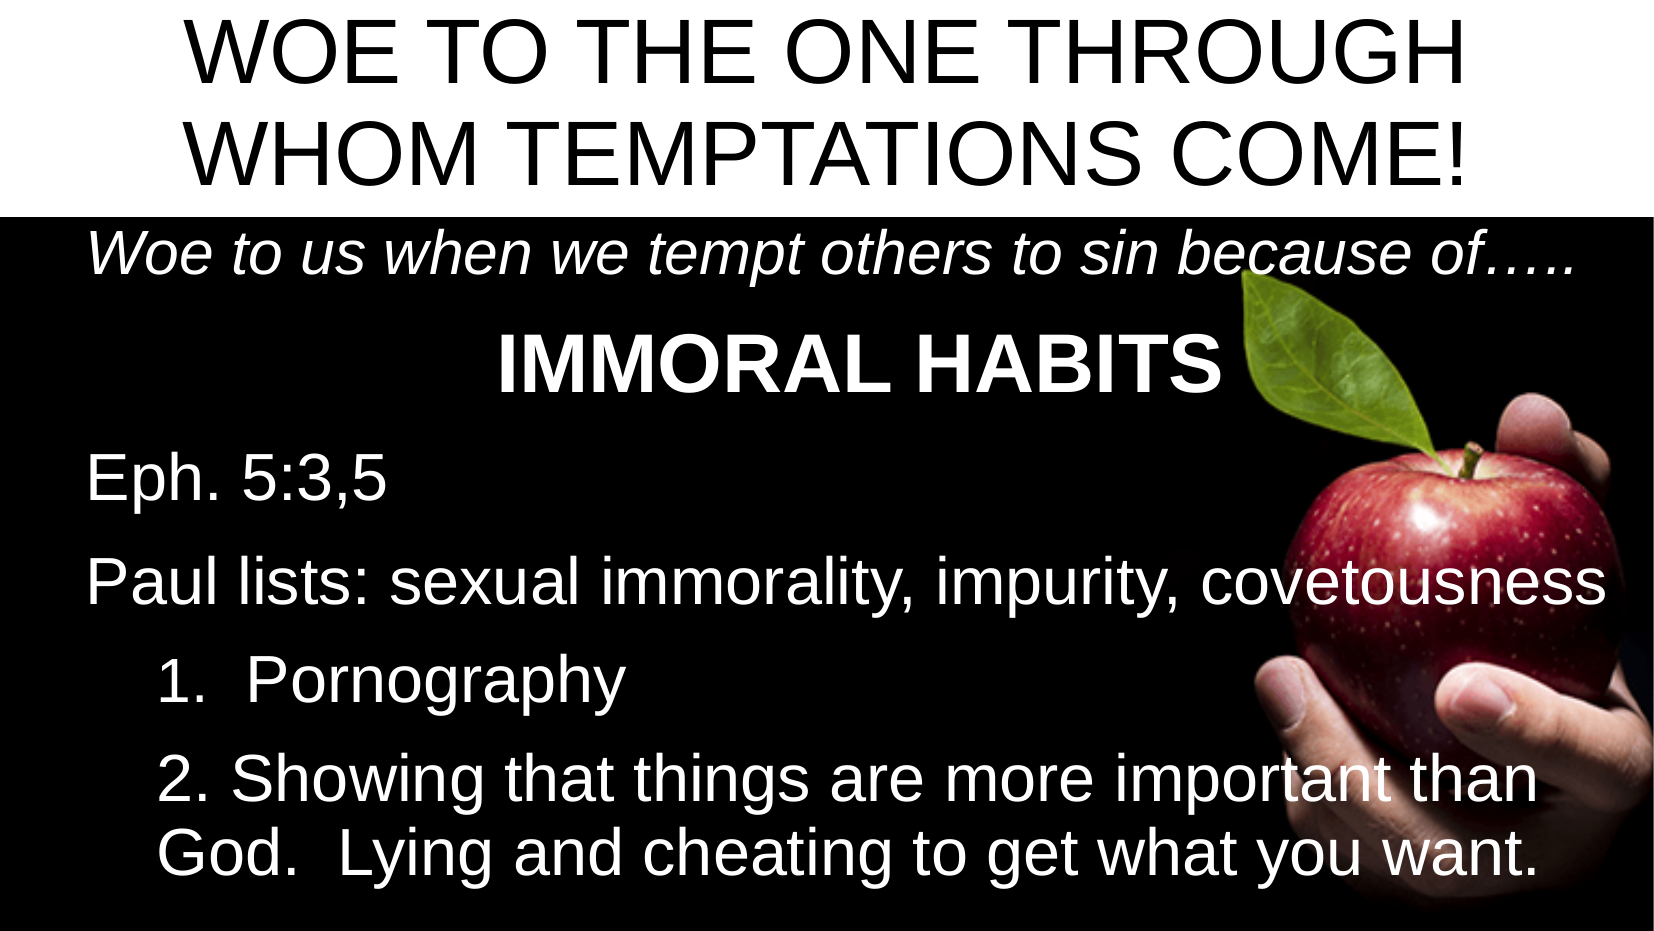

# WOE TO THE ONE THROUGH WHOM TEMPTATIONS COME!
Woe to us when we tempt others to sin because of…..
IMMORAL HABITS
Eph. 5:3,5
Paul lists: sexual immorality, impurity, covetousness
1. Pornography
2. Showing that things are more important than God. Lying and cheating to get what you want.